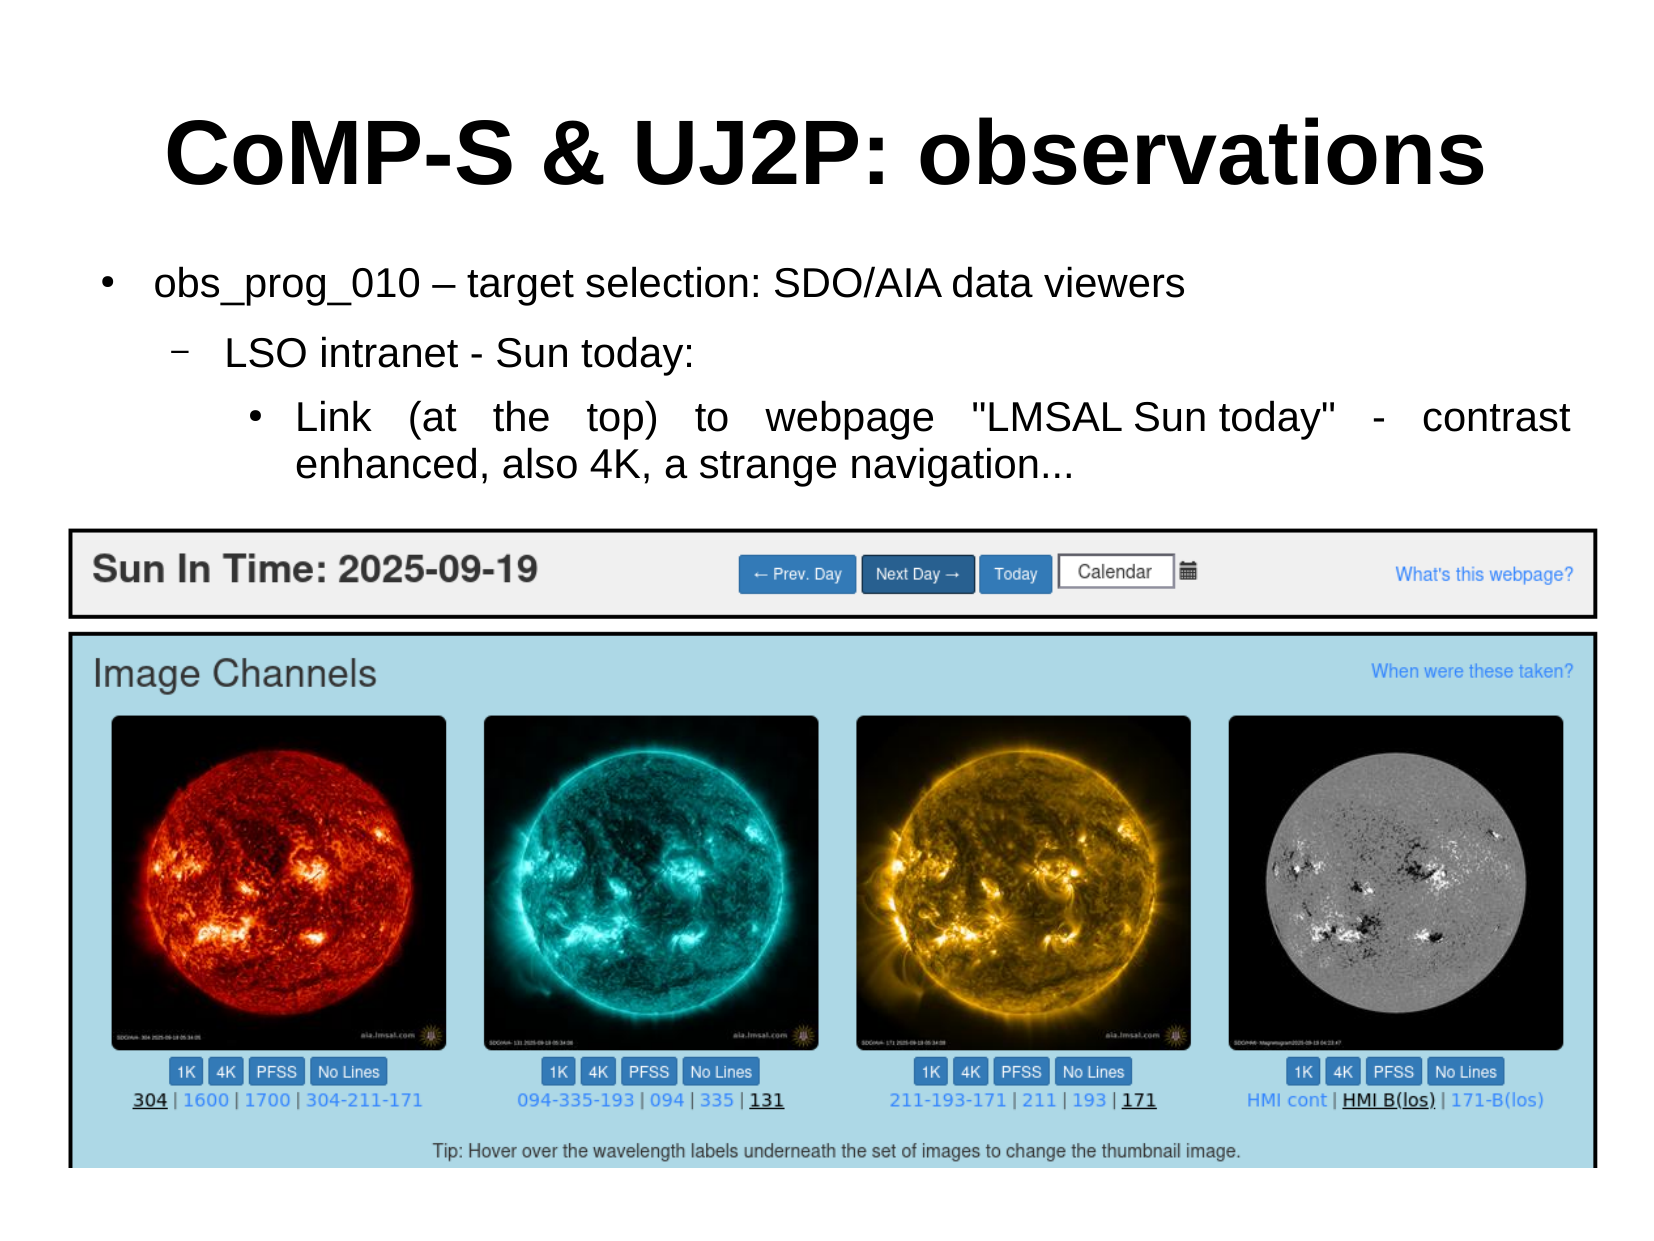

# CoMP-S & UJ2P: observations
obs_prog_010 – target selection: SDO/AIA data viewers
LSO intranet - Sun today:
Link (at the top) to webpage "LMSAL Sun today" - contrast enhanced, also 4K, a strange navigation...
2025/09/23
LSO meeting
26